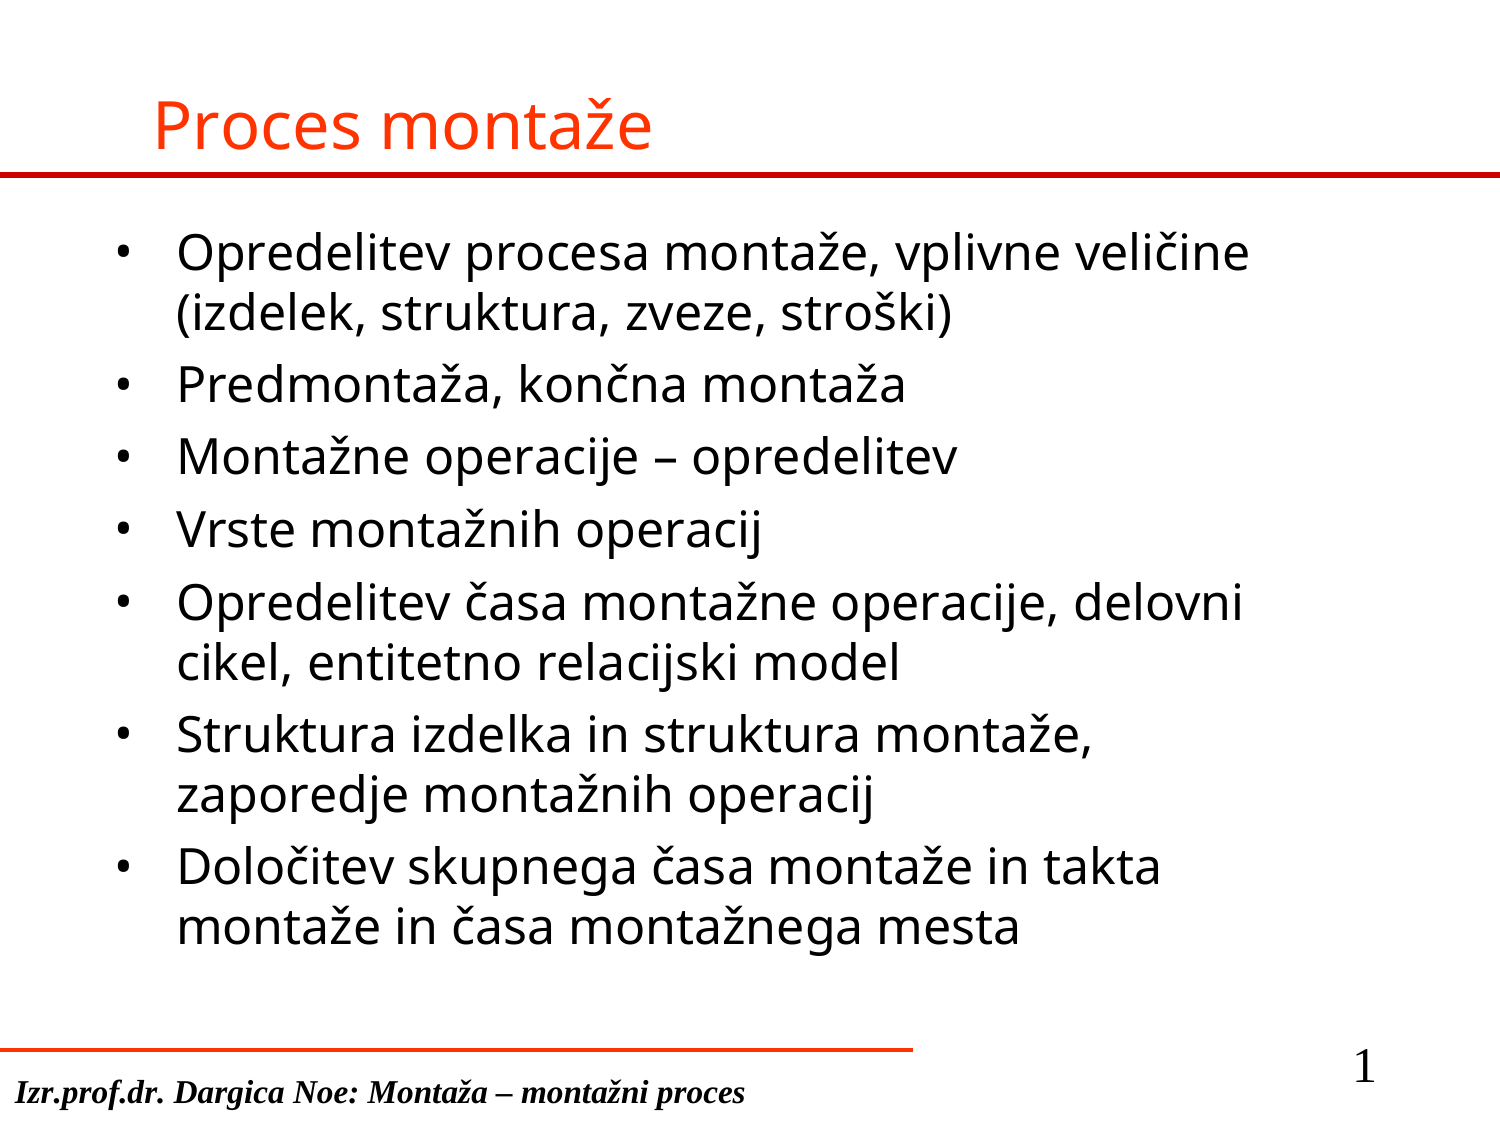

Proces montaže
Opredelitev procesa montaže, vplivne veličine (izdelek, struktura, zveze, stroški)
Predmontaža, končna montaža
Montažne operacije – opredelitev
Vrste montažnih operacij
Opredelitev časa montažne operacije, delovni cikel, entitetno relacijski model
Struktura izdelka in struktura montaže, zaporedje montažnih operacij
Določitev skupnega časa montaže in takta montaže in časa montažnega mesta
1